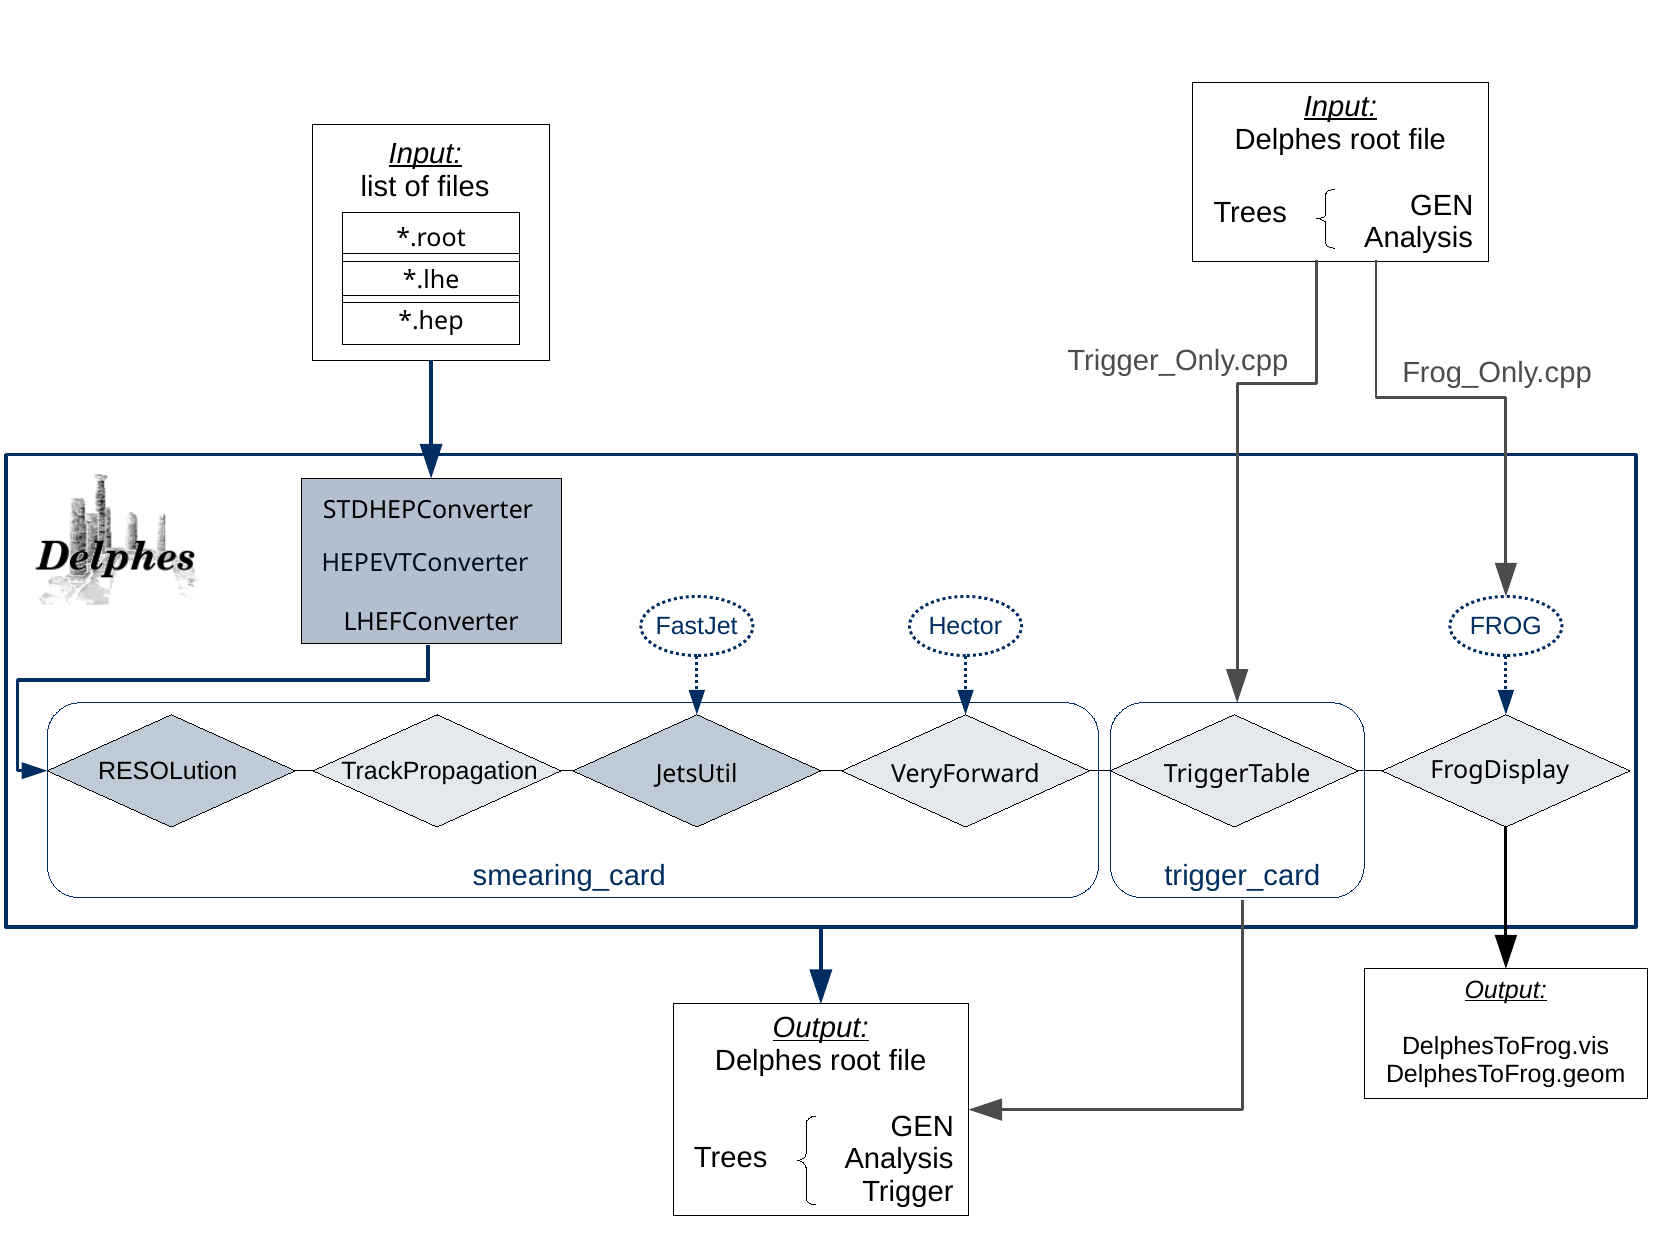

Input:
Delphes root file
GEN
Analysis
Input:
list of files
Trees
*.root
*.lhe
*.hep
Trigger_Only.cpp
Frog_Only.cpp
STDHEPConverter
HEPEVTConverter
LHEFConverter
FastJet
Hector
FROG
FrogDisplay
JetsUtil
VeryForward
TriggerTable
RESOLution
TrackPropagation
smearing_card
trigger_card
Output:
DelphesToFrog.vis
DelphesToFrog.geom
Output:
Delphes root file
GEN
Analysis
Trigger
Trees